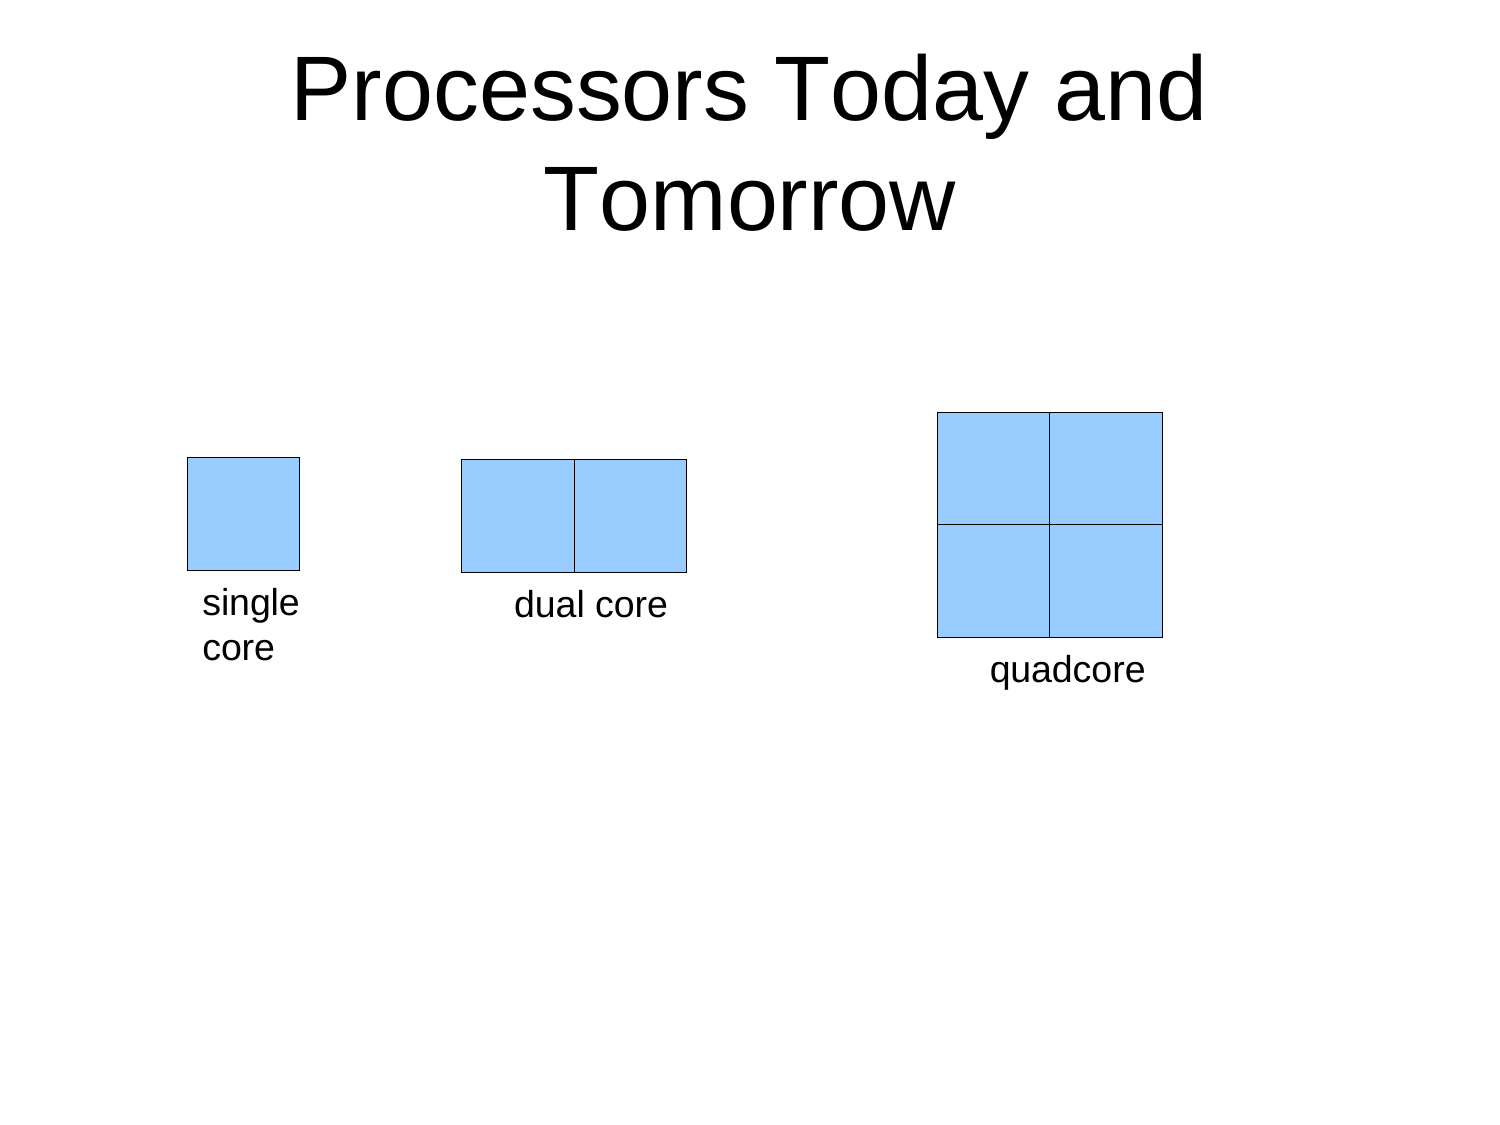

# Processors Today and Tomorrow
single core
dual core
quadcore